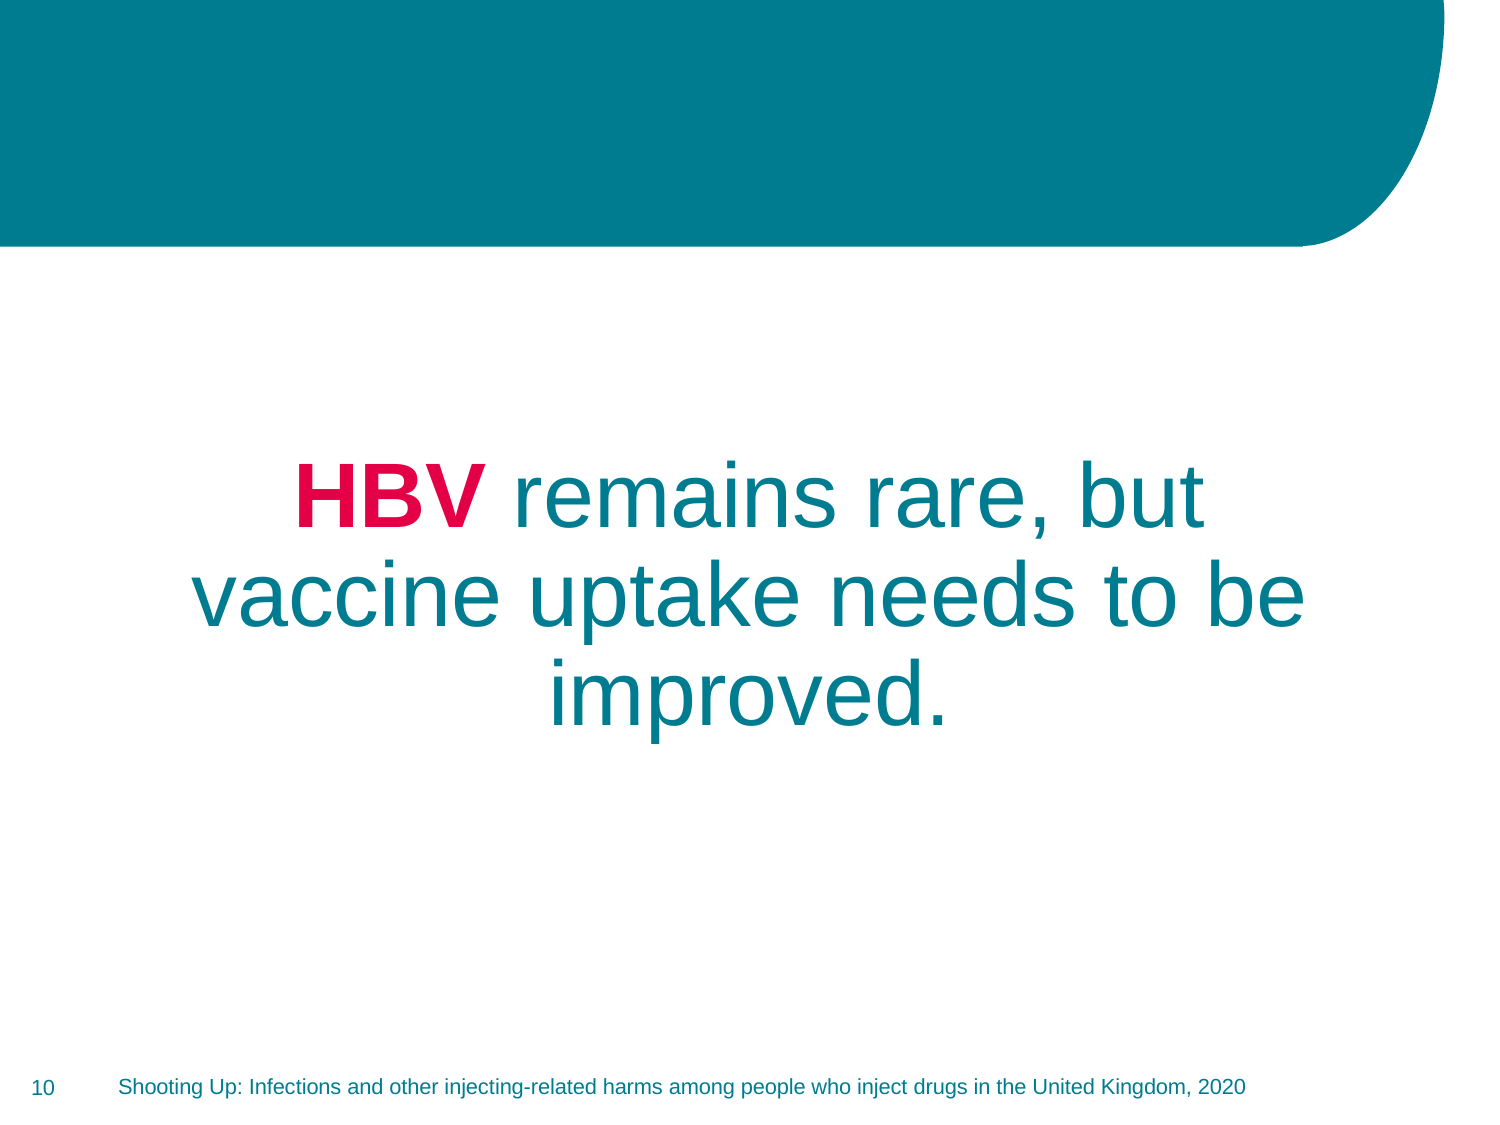

# HBV remains rare, but vaccine uptake needs to be improved.
8
Shooting Up: Infections and other injecting-related harms among people who inject drugs in the United Kingdom, 2020